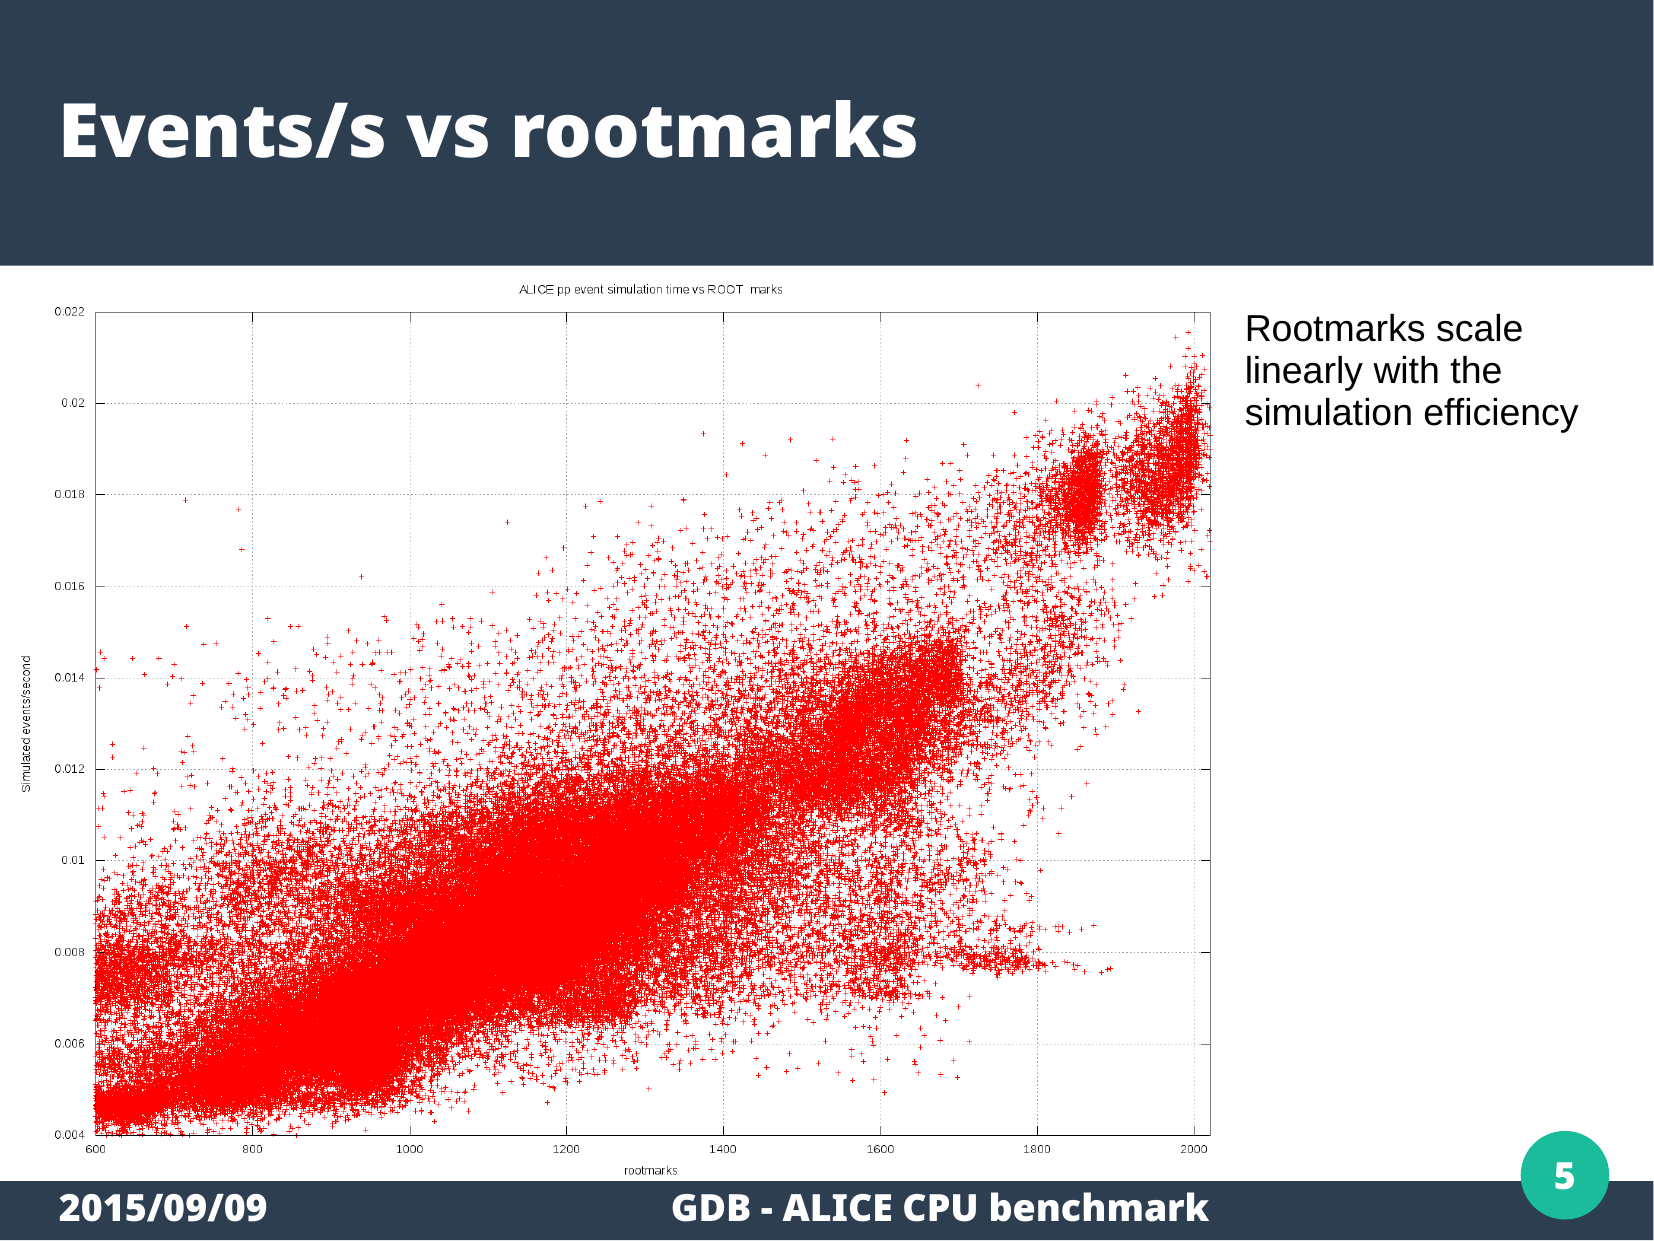

# Events/s vs rootmarks
Rootmarks scale linearly with the simulation efficiency
5
2015/09/09
GDB - ALICE CPU benchmark